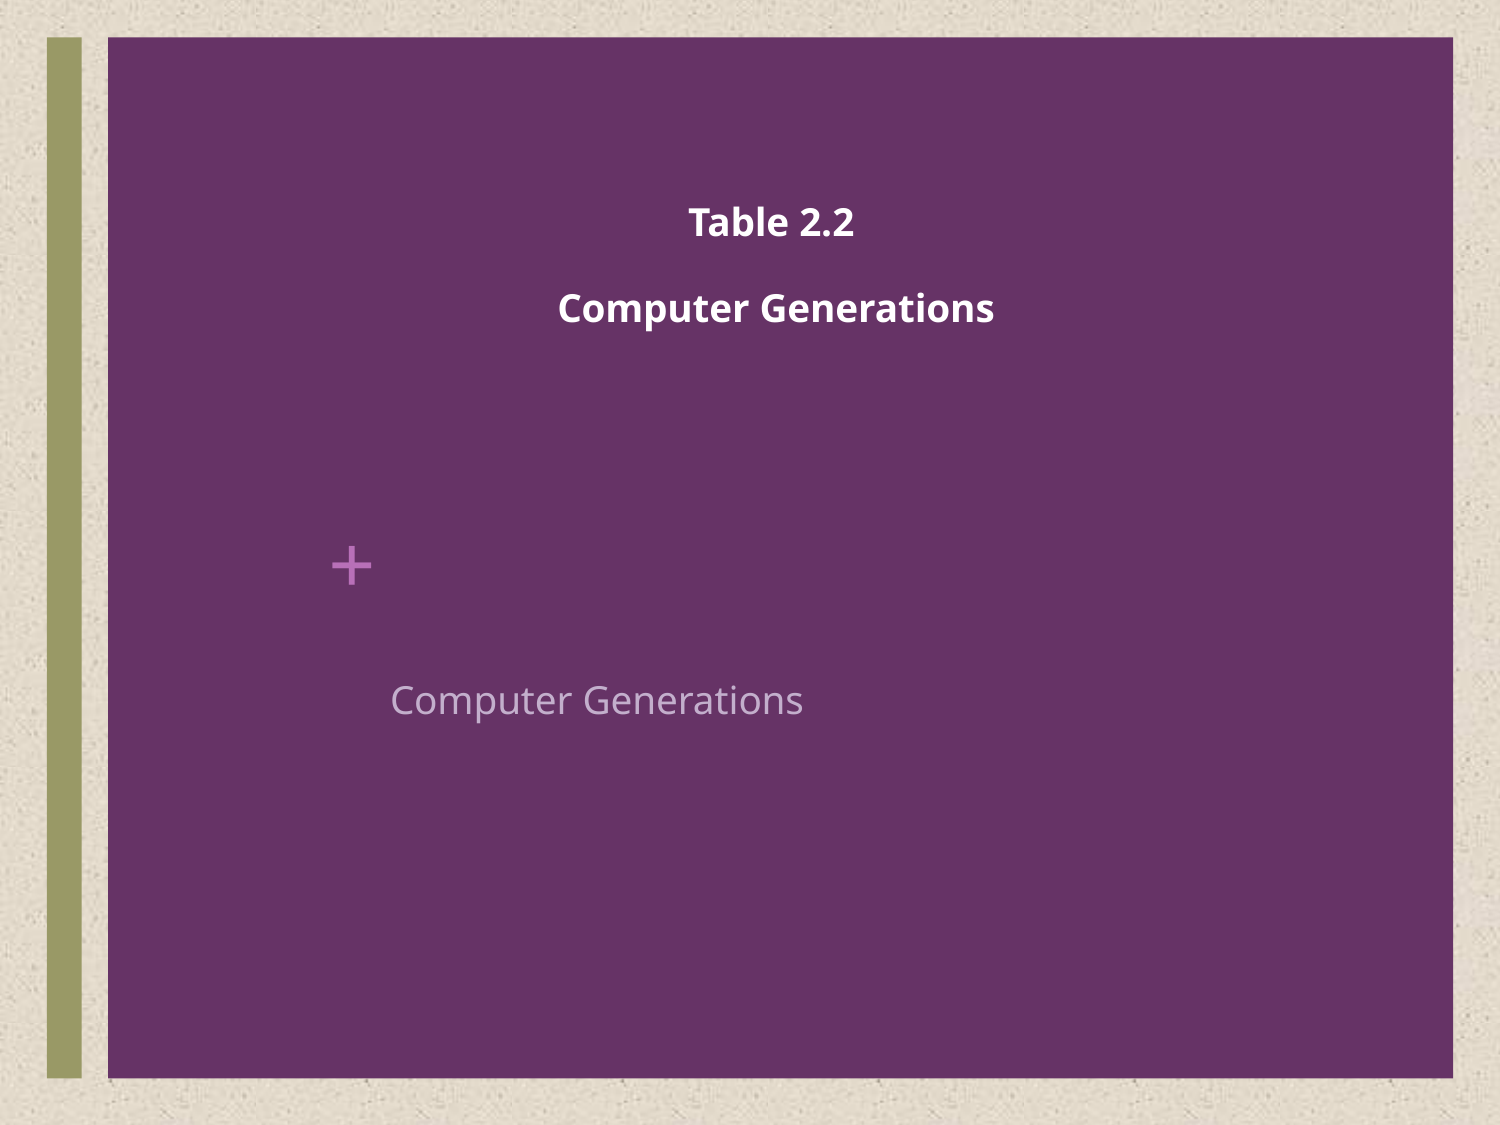

Table 2.2
Computer Generations
# Computer Generations